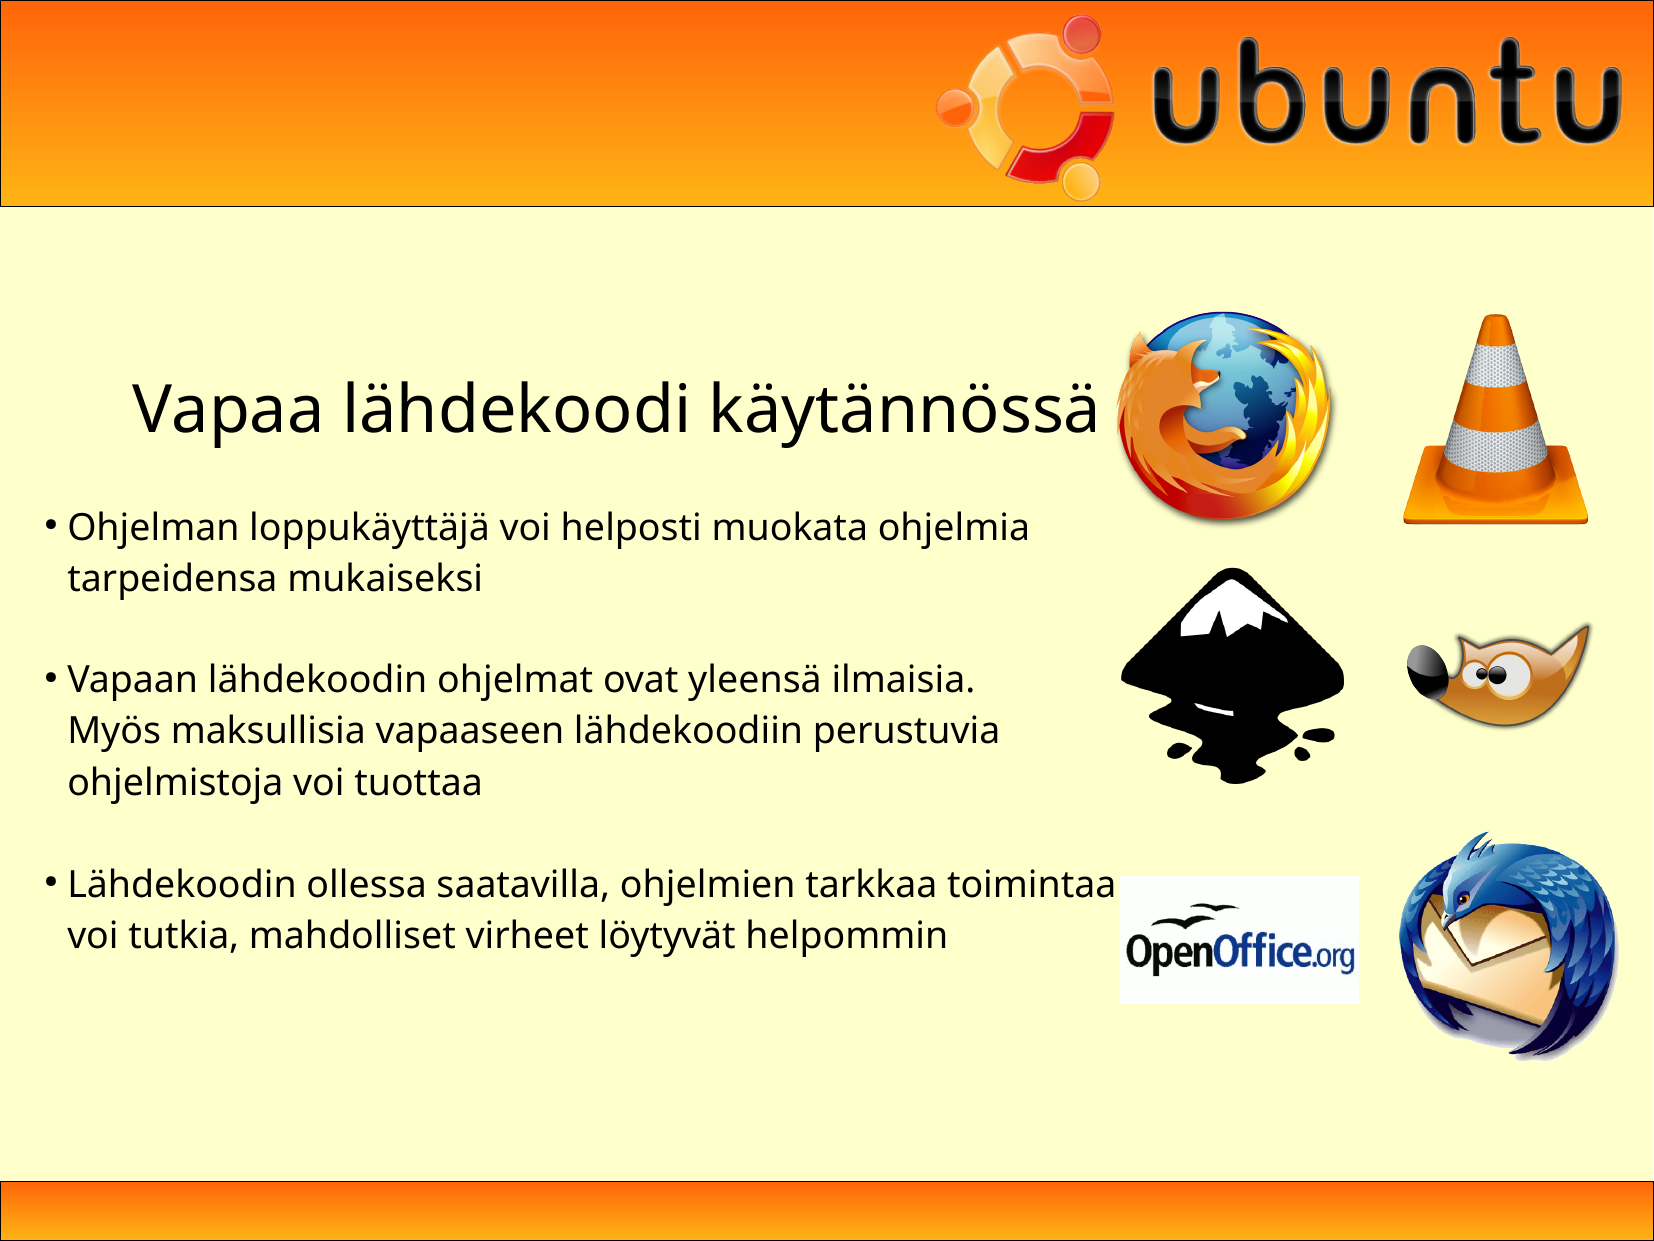

Vapaa lähdekoodi käytännössä
 Ohjelman loppukäyttäjä voi helposti muokata ohjelmia
 tarpeidensa mukaiseksi
 Vapaan lähdekoodin ohjelmat ovat yleensä ilmaisia.
 Myös maksullisia vapaaseen lähdekoodiin perustuvia
 ohjelmistoja voi tuottaa
 Lähdekoodin ollessa saatavilla, ohjelmien tarkkaa toimintaa
 voi tutkia, mahdolliset virheet löytyvät helpommin